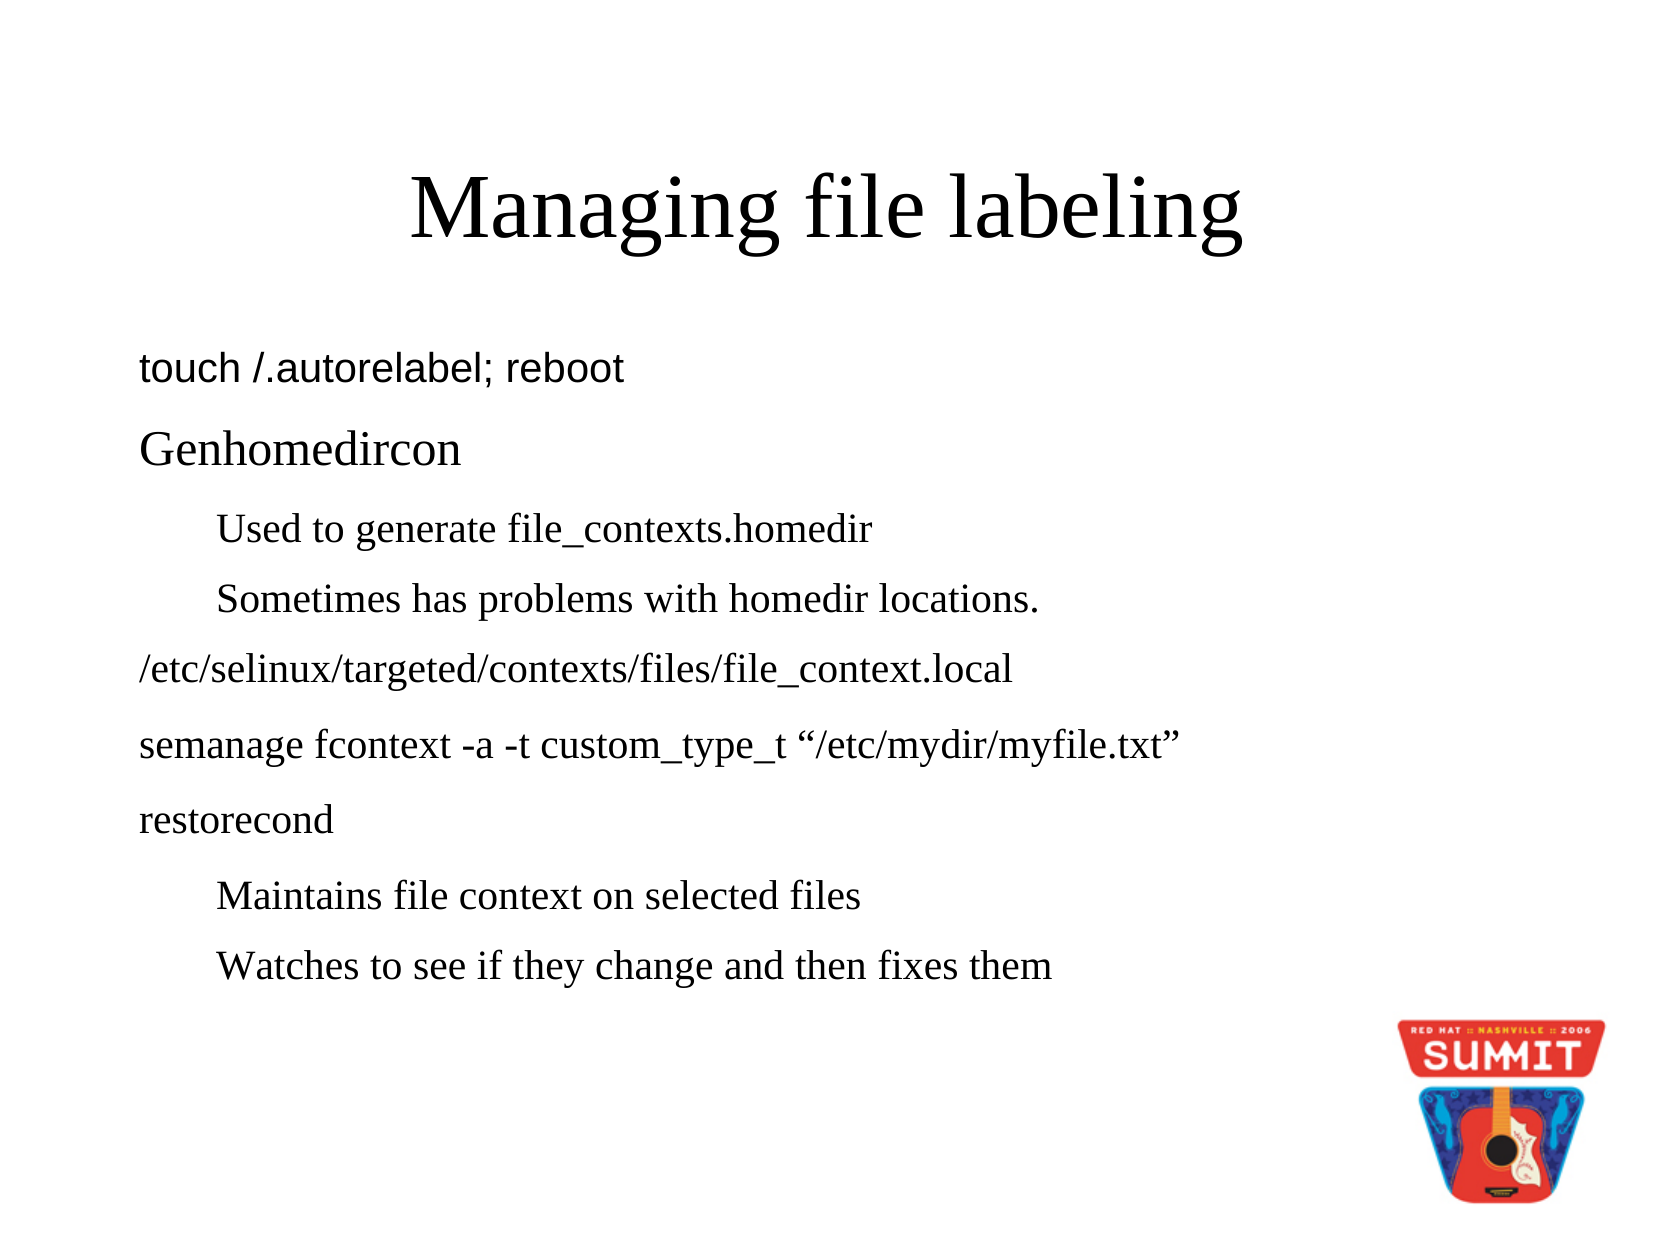

# Managing file labeling
touch /.autorelabel; reboot
Genhomedircon
Used to generate file_contexts.homedir
Sometimes has problems with homedir locations.
/etc/selinux/targeted/contexts/files/file_context.local
semanage fcontext -a -t custom_type_t “/etc/mydir/myfile.txt”
restorecond
Maintains file context on selected files
Watches to see if they change and then fixes them